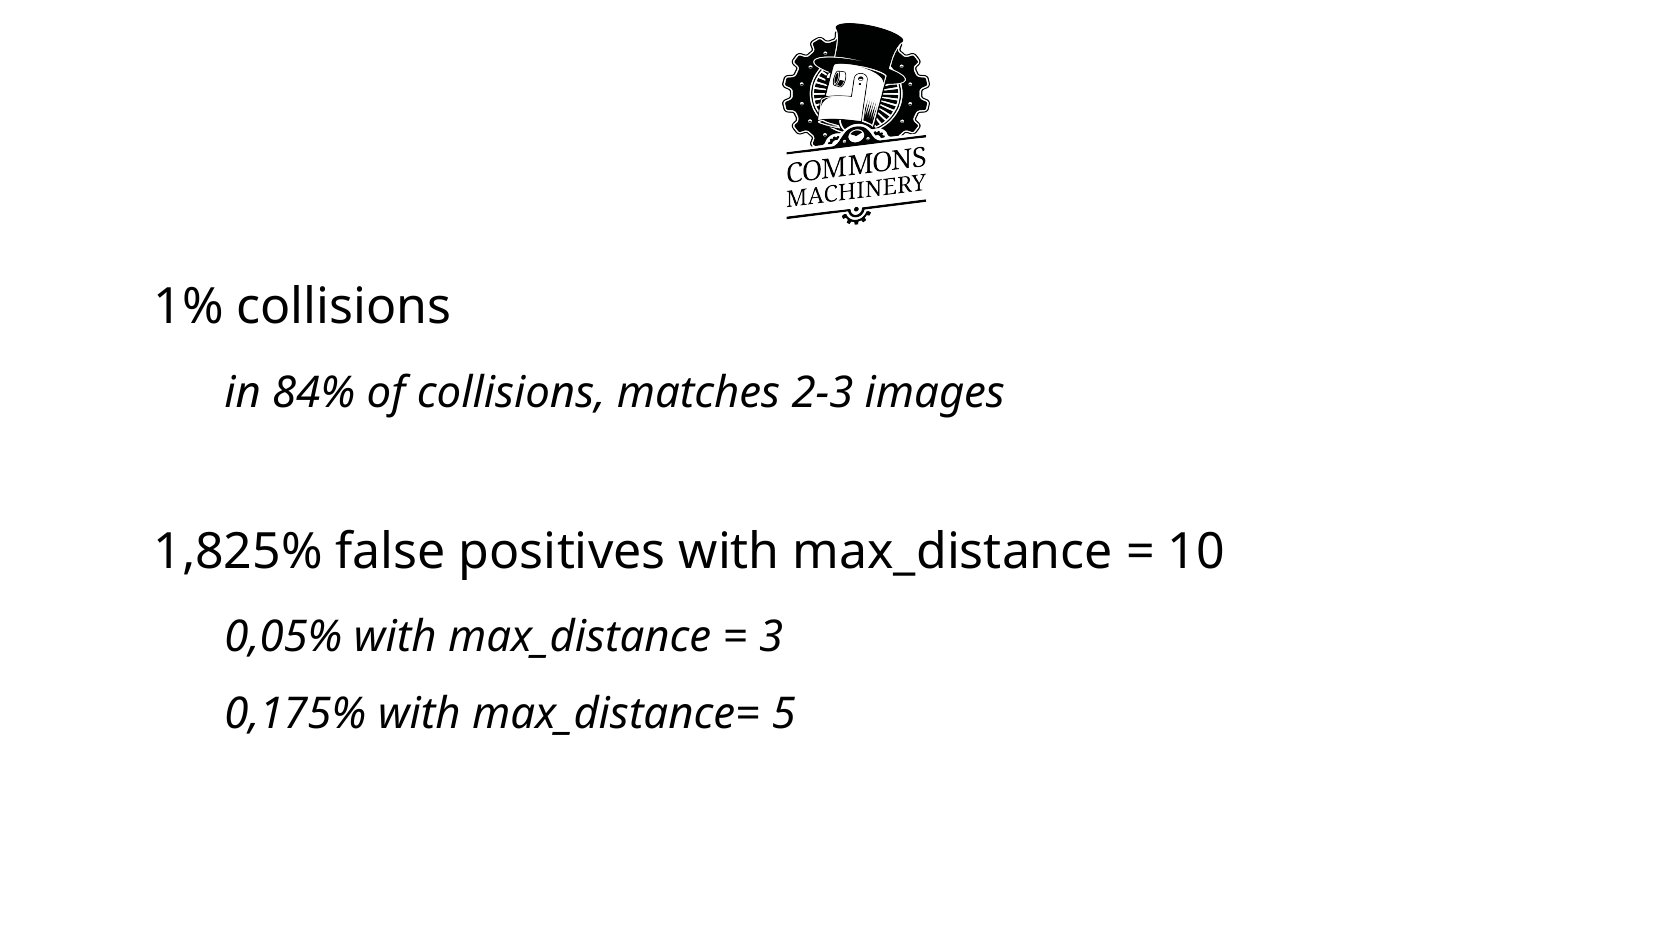

#
1% collisions
in 84% of collisions, matches 2-3 images
1,825% false positives with max_distance = 10
0,05% with max_distance = 3
0,175% with max_distance= 5